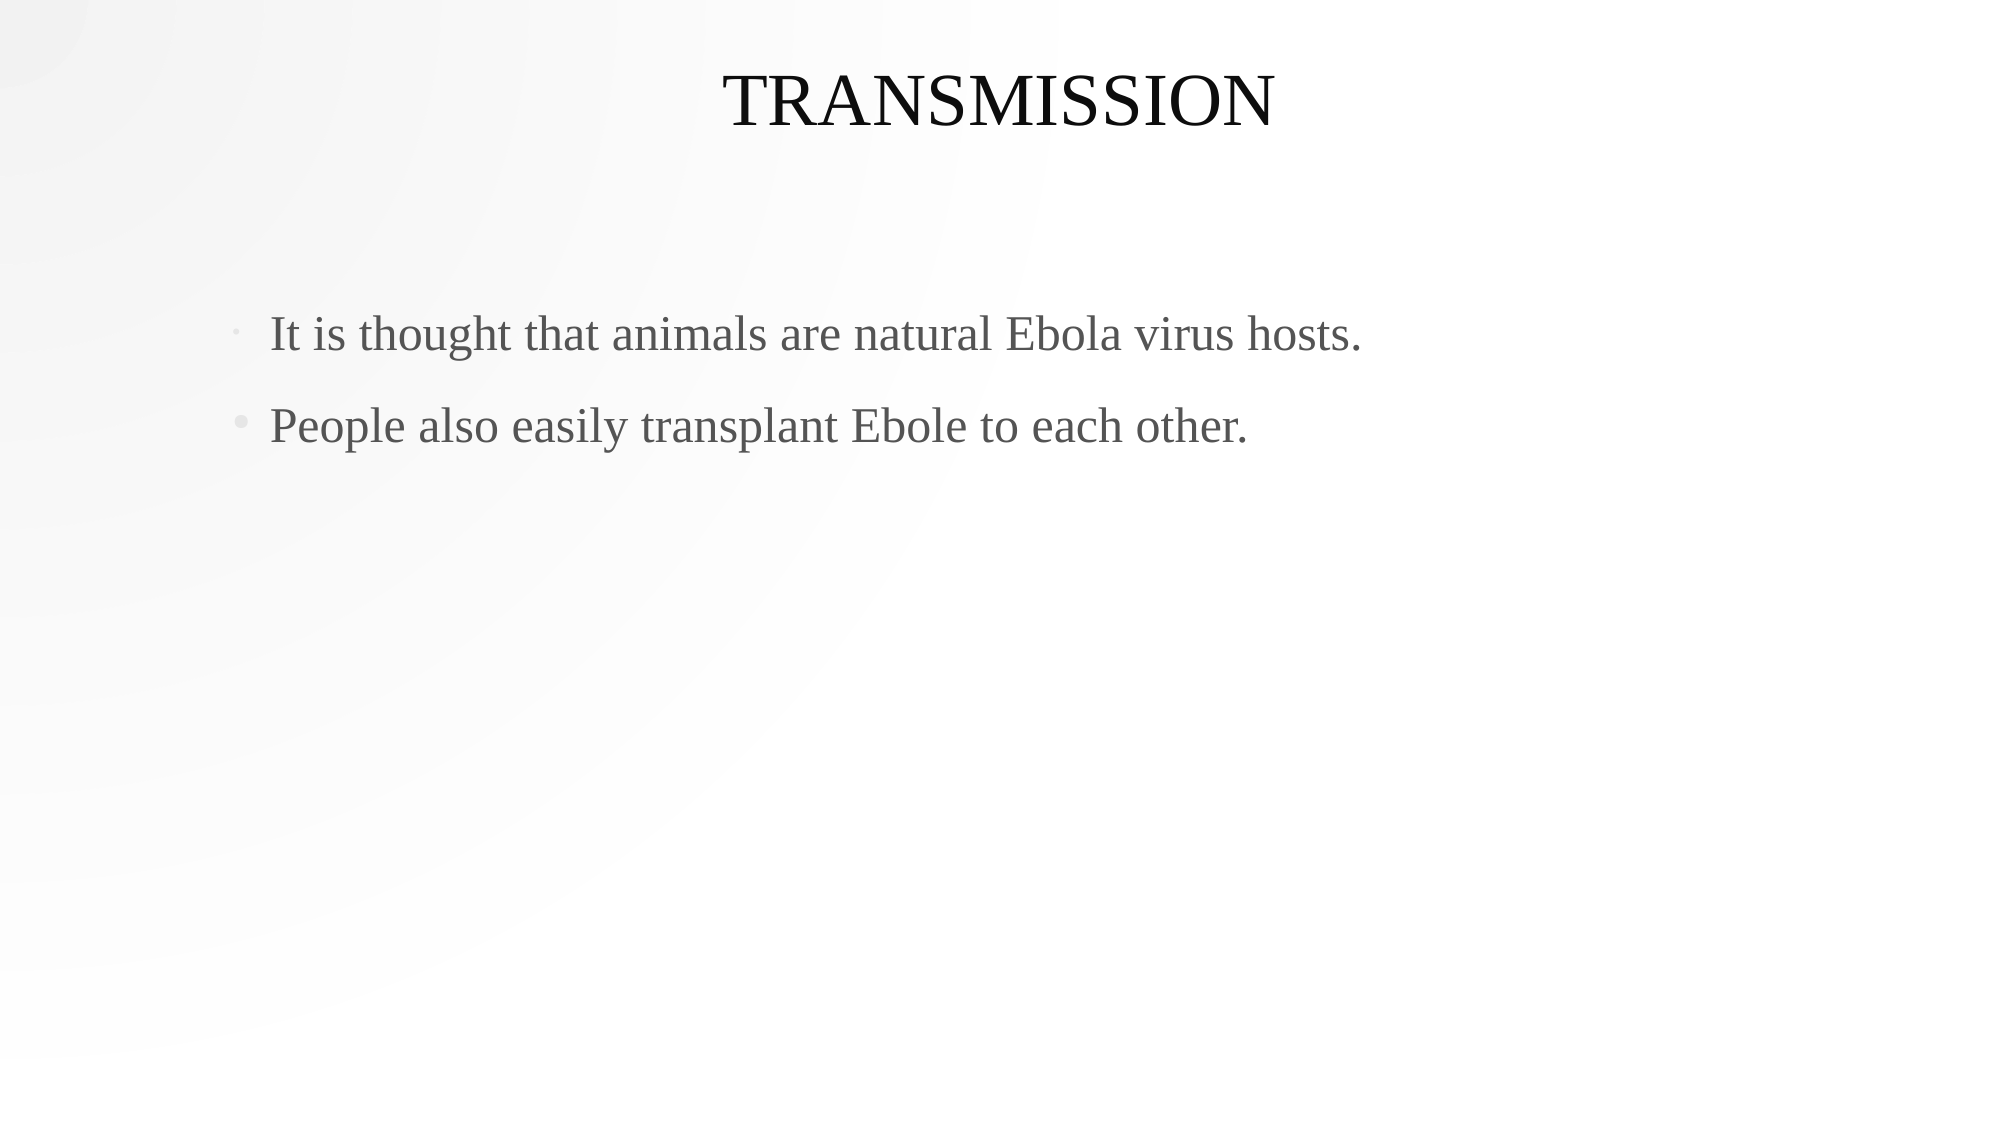

# Transmission
It is thought that animals are natural Ebola virus hosts.
People also easily transplant Ebole to each other.